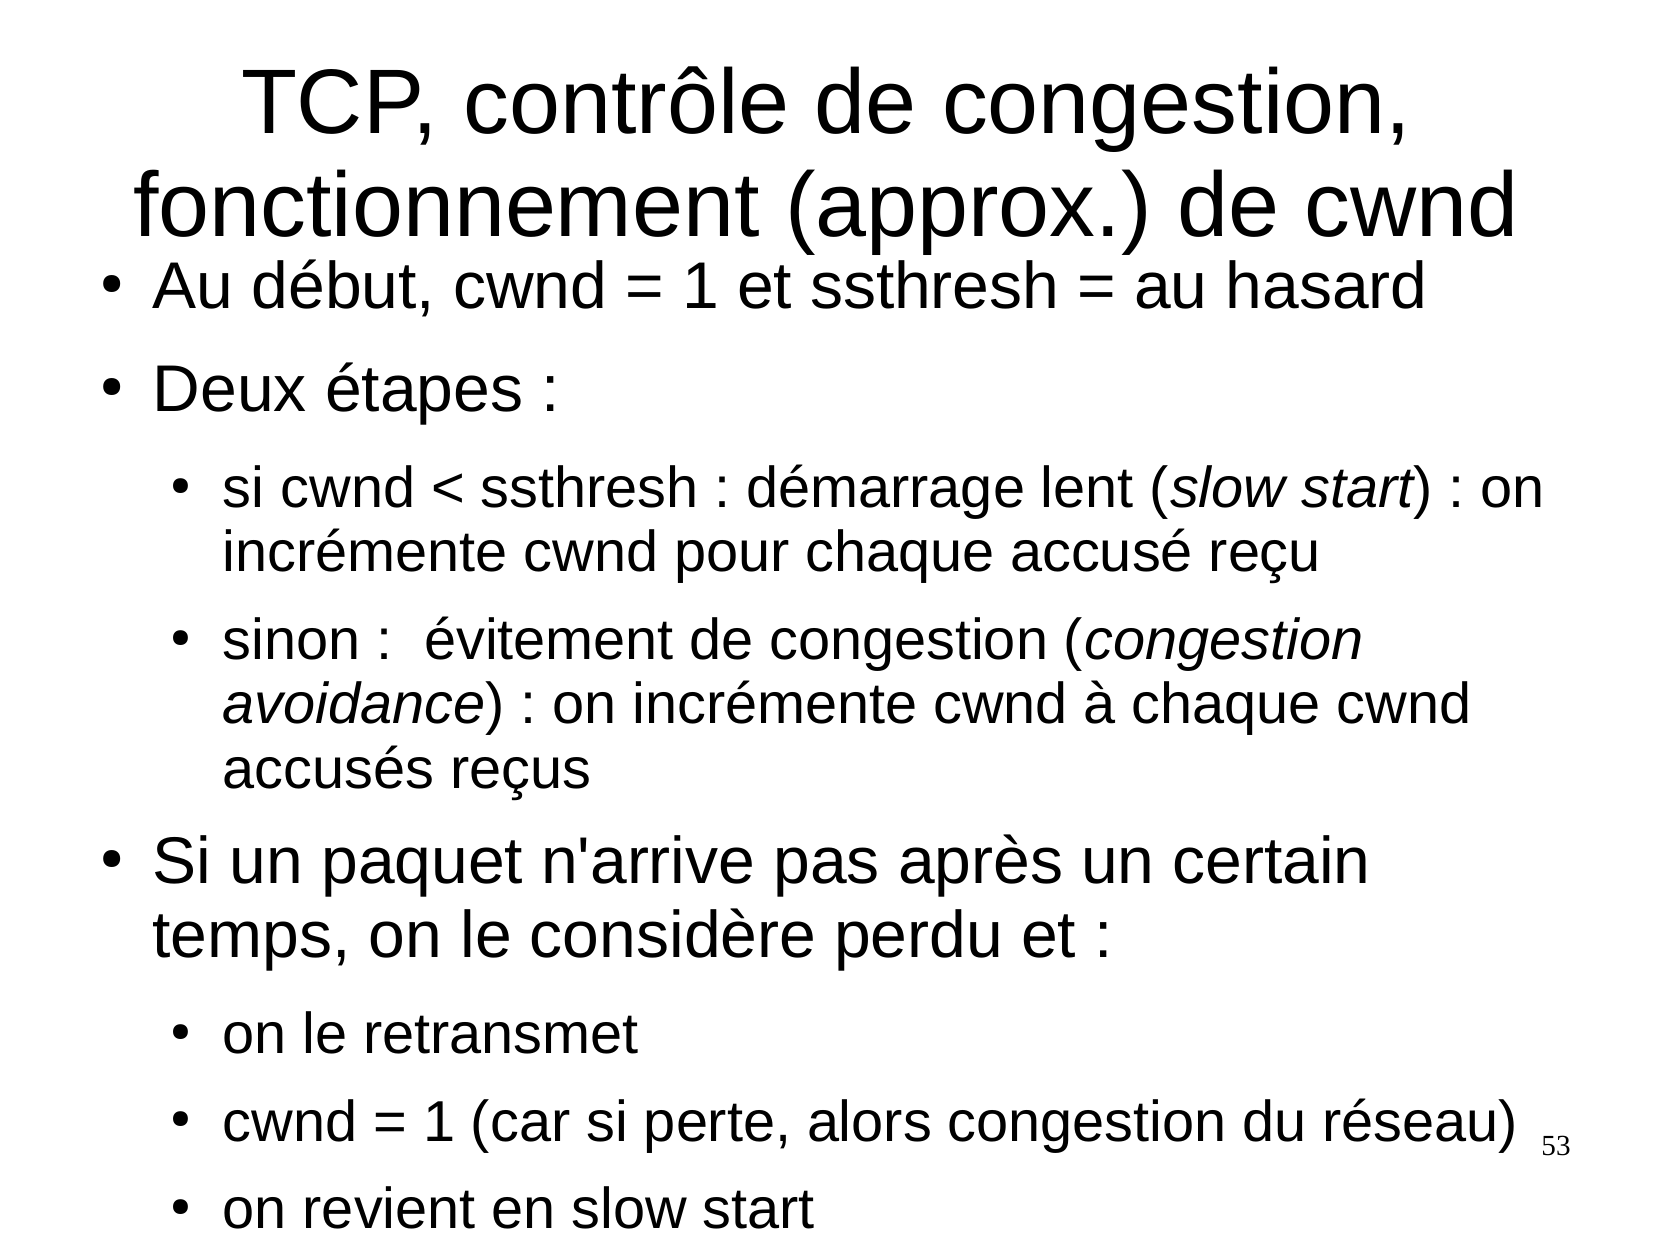

# TCP, contrôle de congestion, fonctionnement (approx.) de cwnd
Au début, cwnd = 1 et ssthresh = au hasard
Deux étapes :
si cwnd < ssthresh : démarrage lent (slow start) : on incrémente cwnd pour chaque accusé reçu
sinon : évitement de congestion (congestion avoidance) : on incrémente cwnd à chaque cwnd accusés reçus
Si un paquet n'arrive pas après un certain temps, on le considère perdu et :
on le retransmet
cwnd = 1 (car si perte, alors congestion du réseau)
on revient en slow start
53